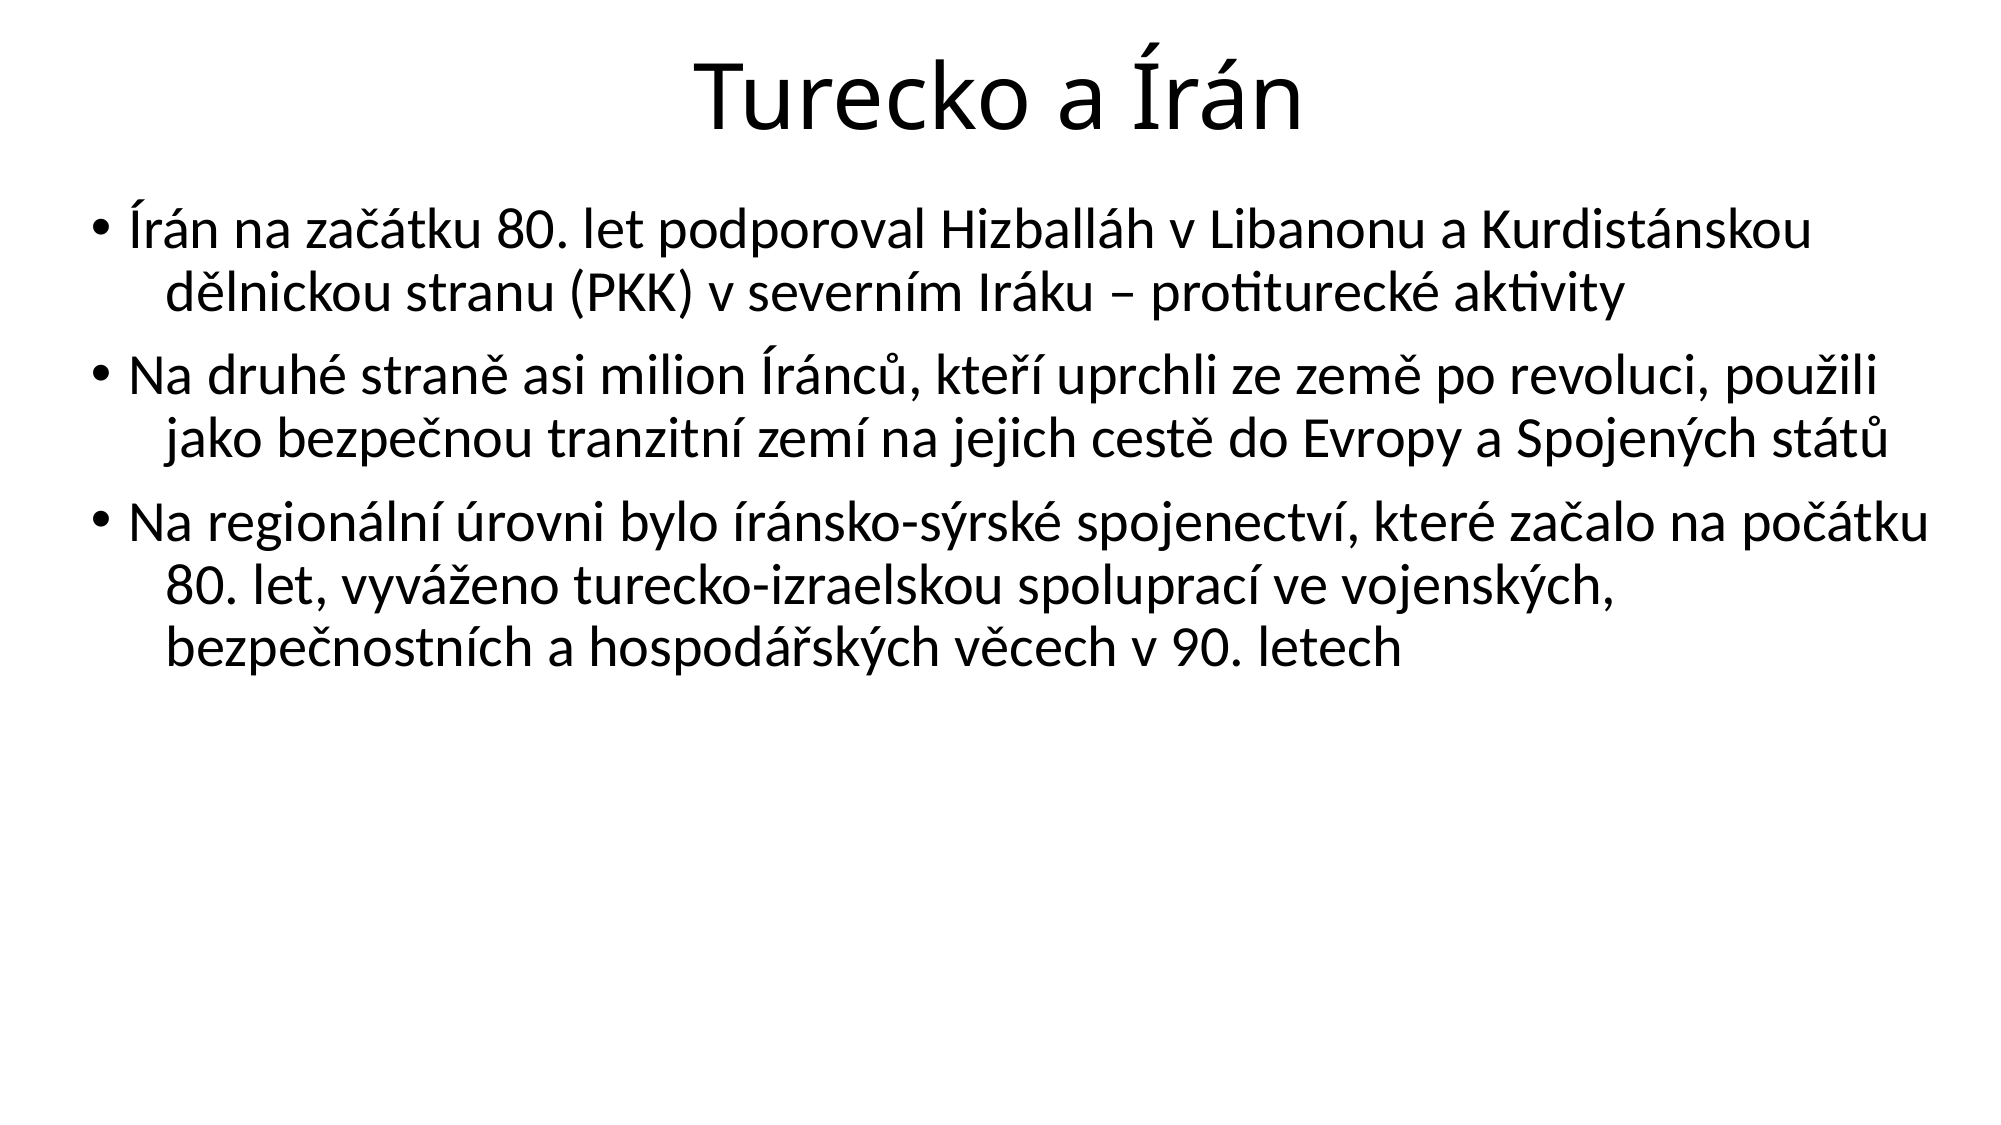

# Turecko a Írán
Írán na začátku 80. let podporoval Hizballáh v Libanonu a Kurdistánskou dělnickou stranu (PKK) v severním Iráku – protiturecké aktivity
Na druhé straně asi milion Íránců, kteří uprchli ze země po revoluci, použili jako bezpečnou tranzitní zemí na jejich cestě do Evropy a Spojených států
Na regionální úrovni bylo íránsko-sýrské spojenectví, které začalo na počátku 80. let, vyváženo turecko-izraelskou spoluprací ve vojenských, bezpečnostních a hospodářských věcech v 90. letech